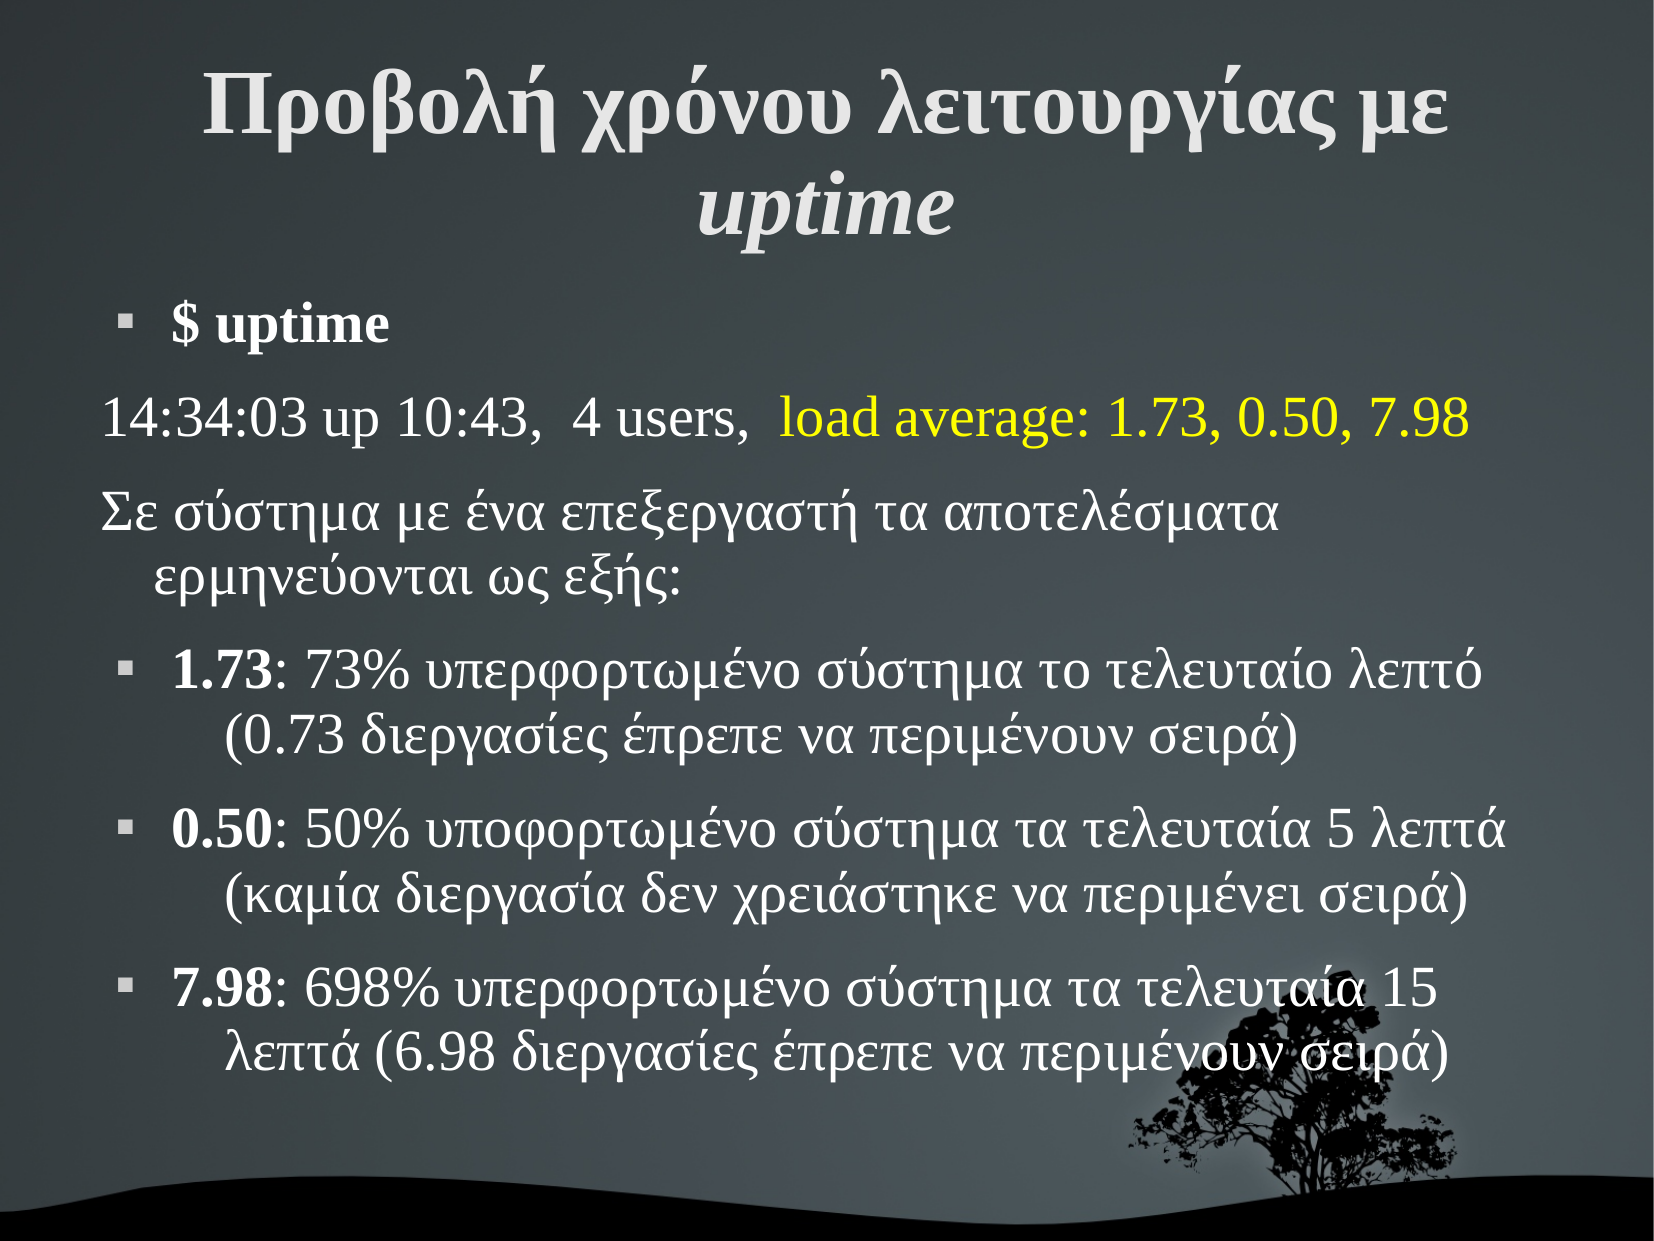

Προβολή χρόνου λειτουργίας με uptime
# $ uptime
14:34:03 up 10:43, 4 users, load average: 1.73, 0.50, 7.98
Σε σύστημα με ένα επεξεργαστή τα αποτελέσματα ερμηνεύονται ως εξής:
1.73: 73% υπερφορτωμένο σύστημα το τελευταίο λεπτό (0.73 διεργασίες έπρεπε να περιμένουν σειρά)
0.50: 50% υποφορτωμένο σύστημα τα τελευταία 5 λεπτά (καμία διεργασία δεν χρειάστηκε να περιμένει σειρά)
7.98: 698% υπερφορτωμένο σύστημα τα τελευταία 15 λεπτά (6.98 διεργασίες έπρεπε να περιμένουν σειρά)